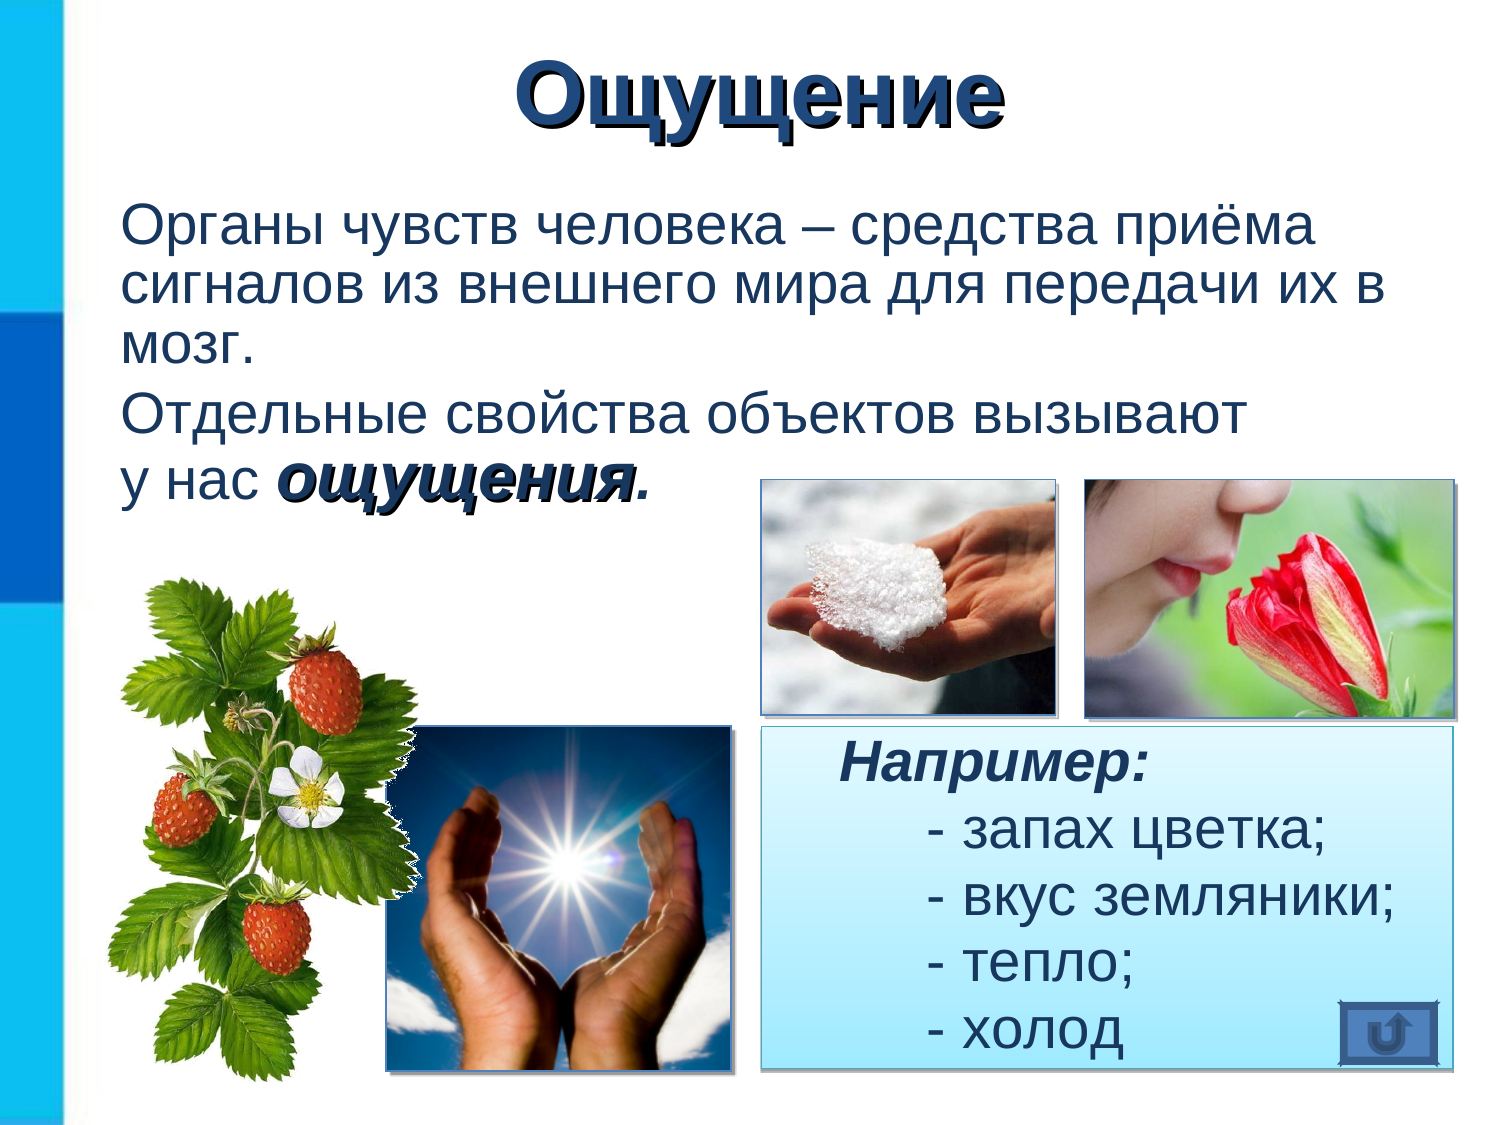

# Ощущение
Органы чувств человека – средства приёма сигналов из внешнего мира для передачи их в мозг.
Отдельные свойства объектов вызывают
у нас ощущения.
Например:
	- запах цветка;
	- вкус земляники;
	- тепло;
	- холод